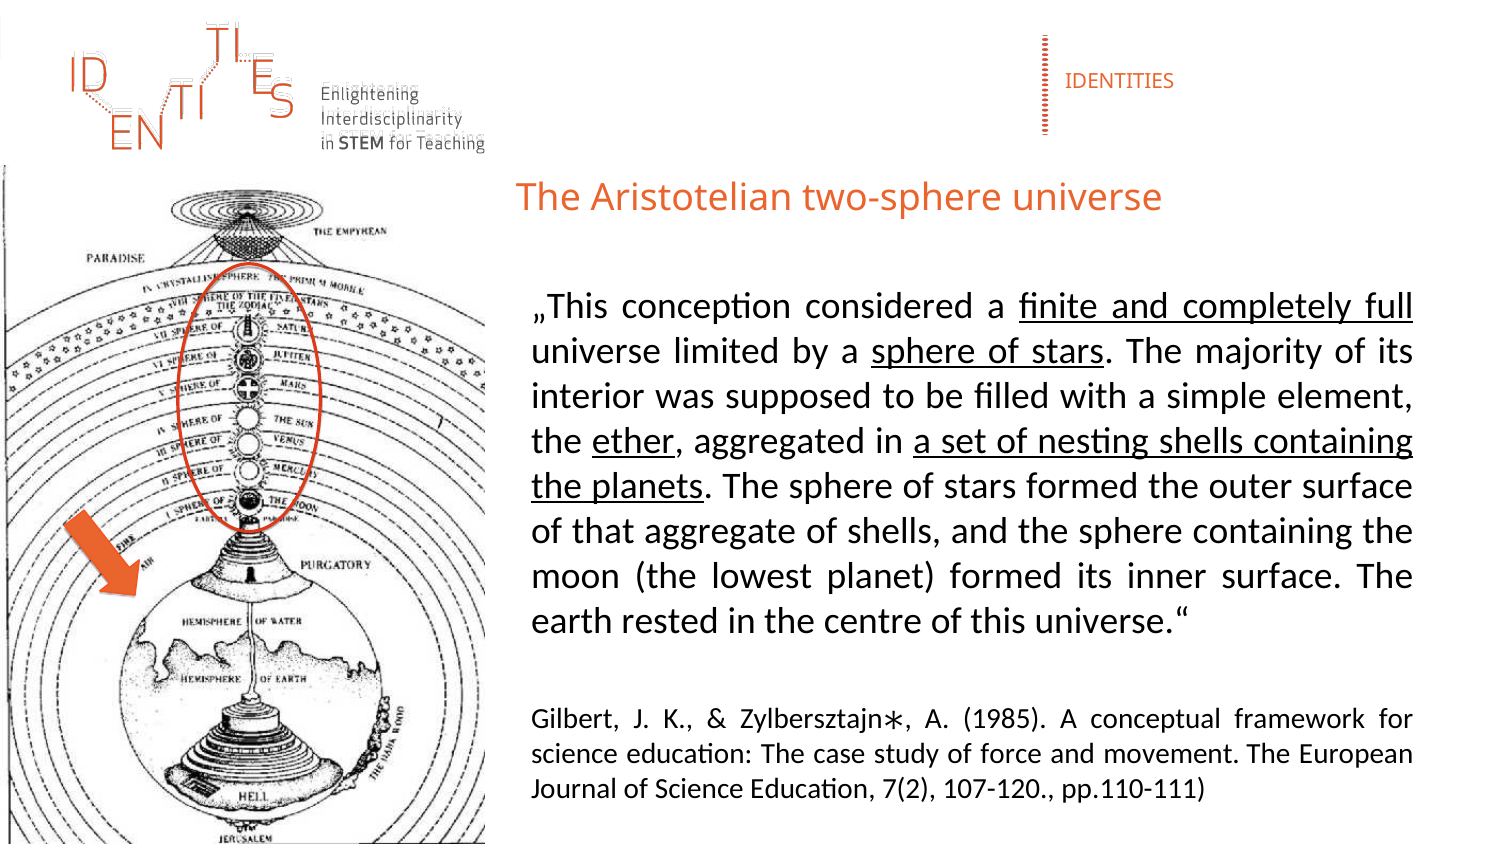

IDENTITIES
The Aristotelian two-sphere universe
„This conception considered a finite and completely full universe limited by a sphere of stars. The majority of its interior was supposed to be filled with a simple element, the ether, aggregated in a set of nesting shells containing the planets. The sphere of stars formed the outer surface of that aggregate of shells, and the sphere containing the moon (the lowest planet) formed its inner surface. The earth rested in the centre of this universe.“
Gilbert, J. K., & Zylbersztajn∗, A. (1985). A conceptual framework for science education: The case study of force and movement. The European Journal of Science Education, 7(2), 107-120., pp.110-111)
http://ppp.unipv.it/map/pagine/HISTO_01_it.HTM